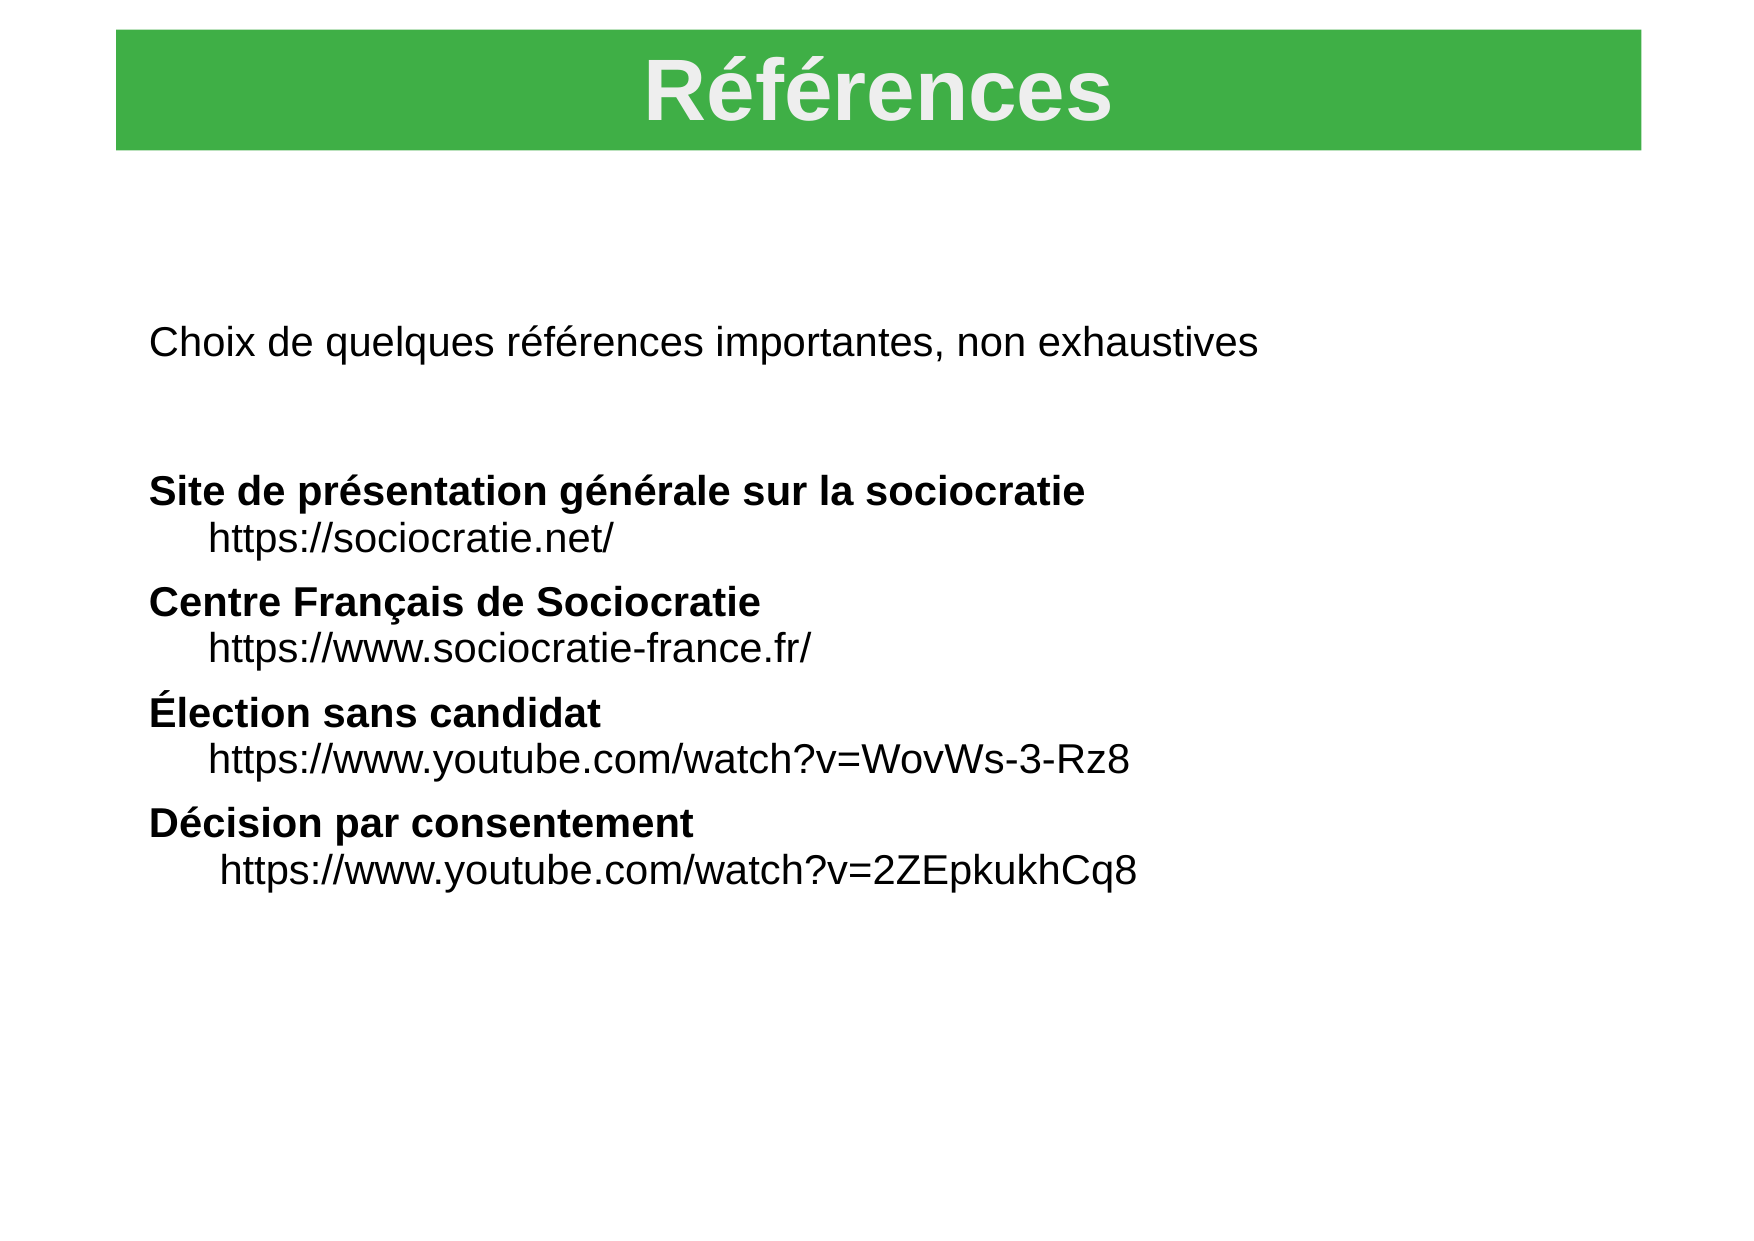

Références
# Choix de quelques références importantes, non exhaustives
Site de présentation générale sur la sociocratie
https://sociocratie.net/
Centre Français de Sociocratie
https://www.sociocratie-france.fr/
Élection sans candidat
https://www.youtube.com/watch?v=WovWs-3-Rz8
Décision par consentement
 https://www.youtube.com/watch?v=2ZEpkukhCq8